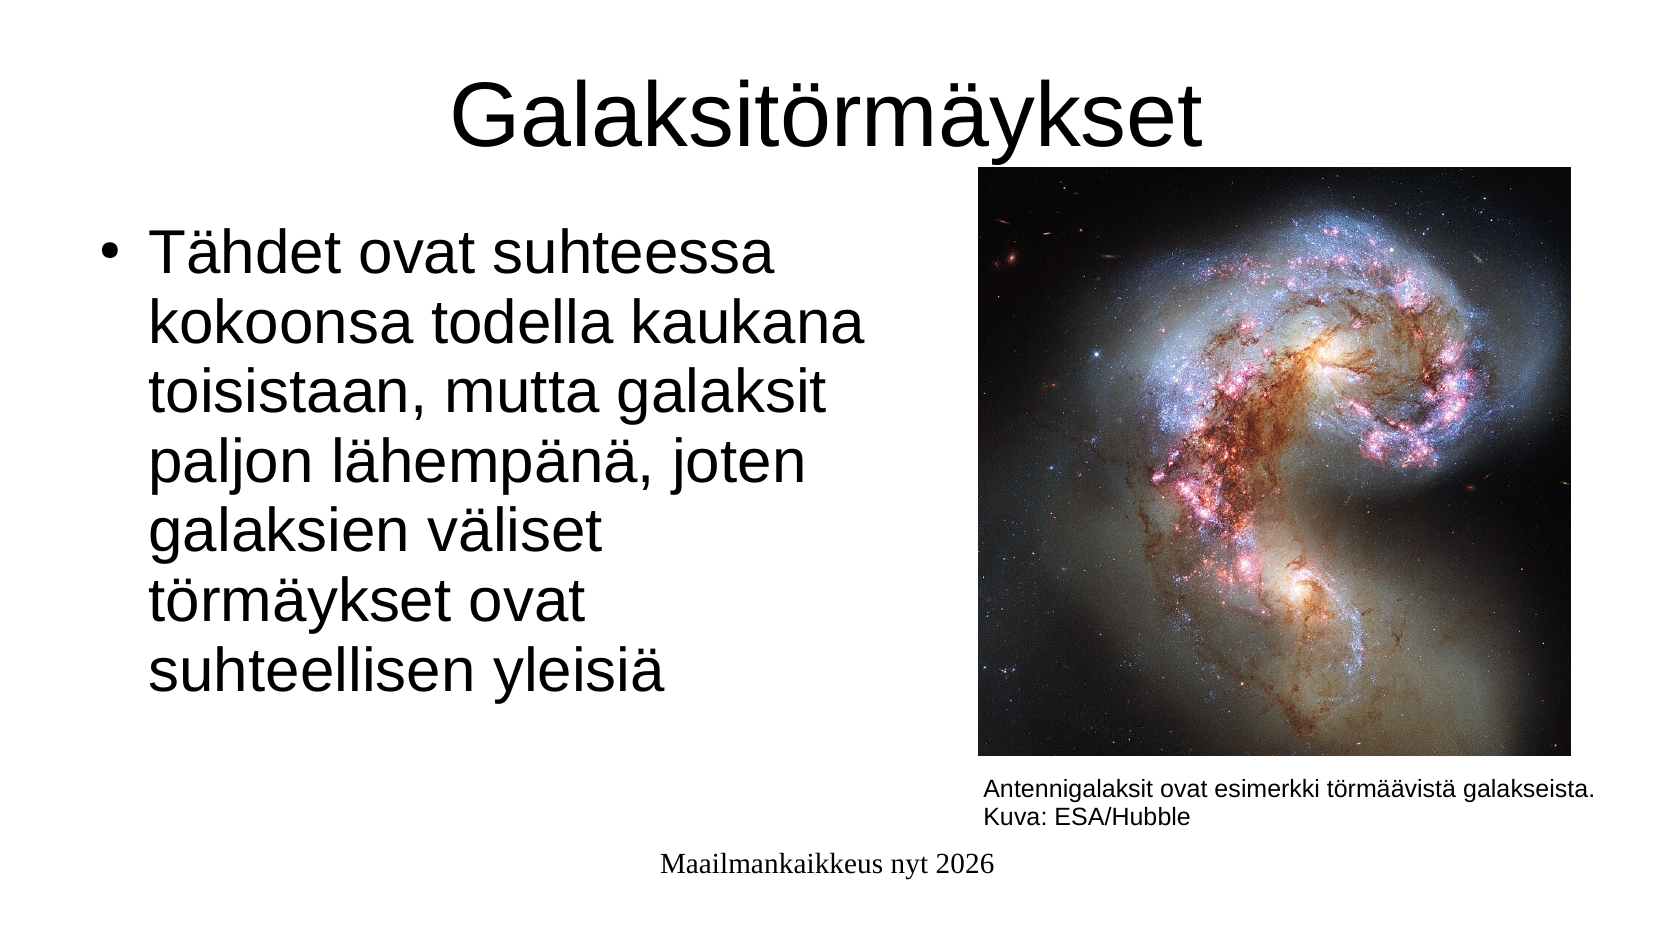

# Galaksitörmäykset
Tähdet ovat suhteessa kokoonsa todella kaukana toisistaan, mutta galaksit paljon lähempänä, joten galaksien väliset törmäykset ovat suhteellisen yleisiä
Antennigalaksit ovat esimerkki törmäävistä galakseista.
Kuva: ESA/Hubble